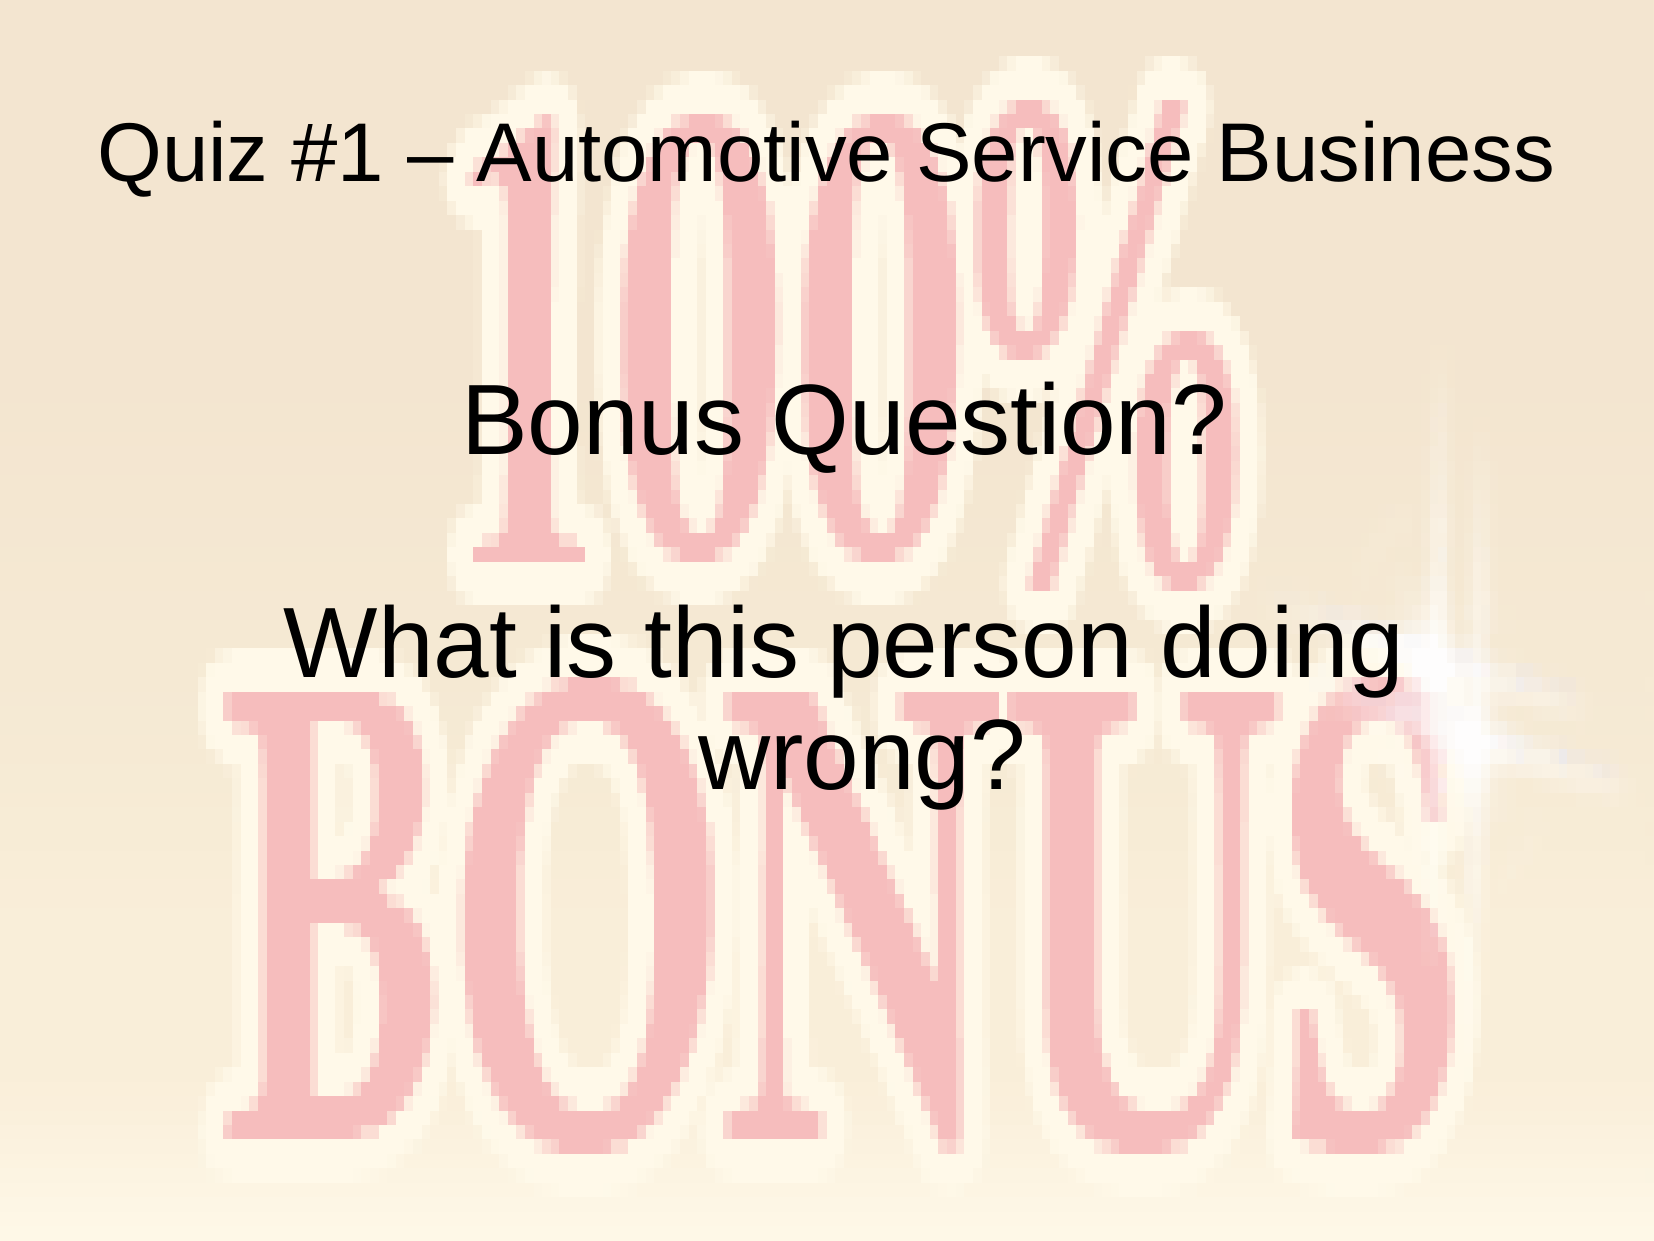

# Quiz #1 – Automotive Service Business
Bonus Question?
What is this person doing wrong?